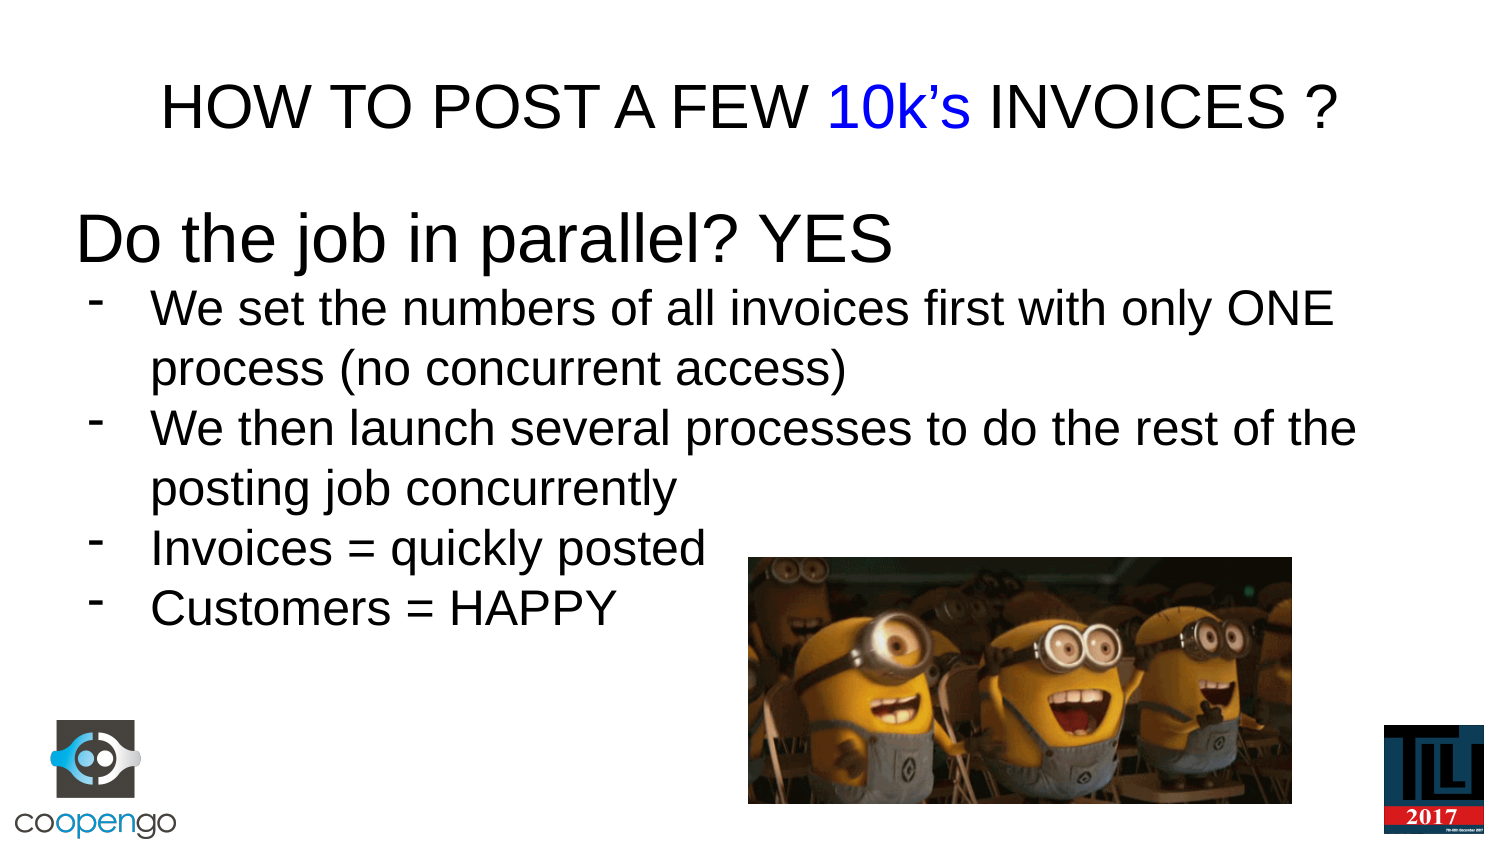

HOW TO POST A FEW 10k’s INVOICES ?
Do the job in parallel? YES
We set the numbers of all invoices first with only ONE process (no concurrent access)
We then launch several processes to do the rest of the posting job concurrently
Invoices = quickly posted
Customers = HAPPY